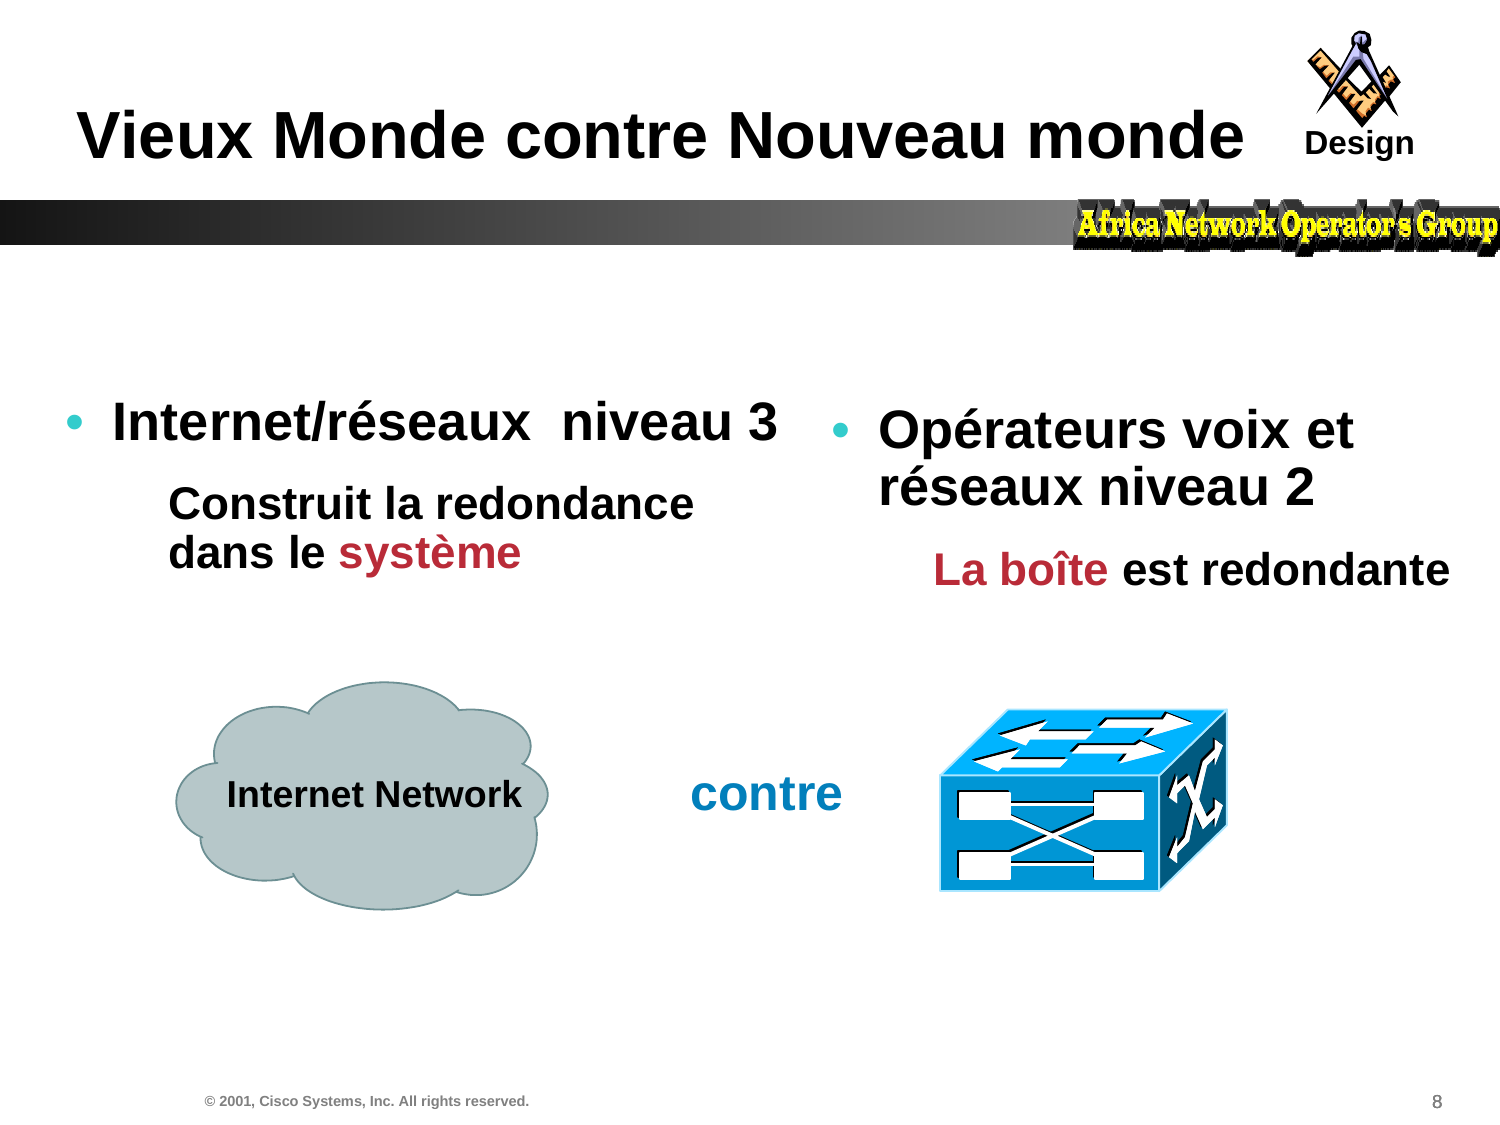

Design
# Vieux Monde contre Nouveau monde
Internet/réseaux niveau 3
Construit la redondance dans le système
Opérateurs voix et réseaux niveau 2
La boîte est redondante
contre
Internet Network